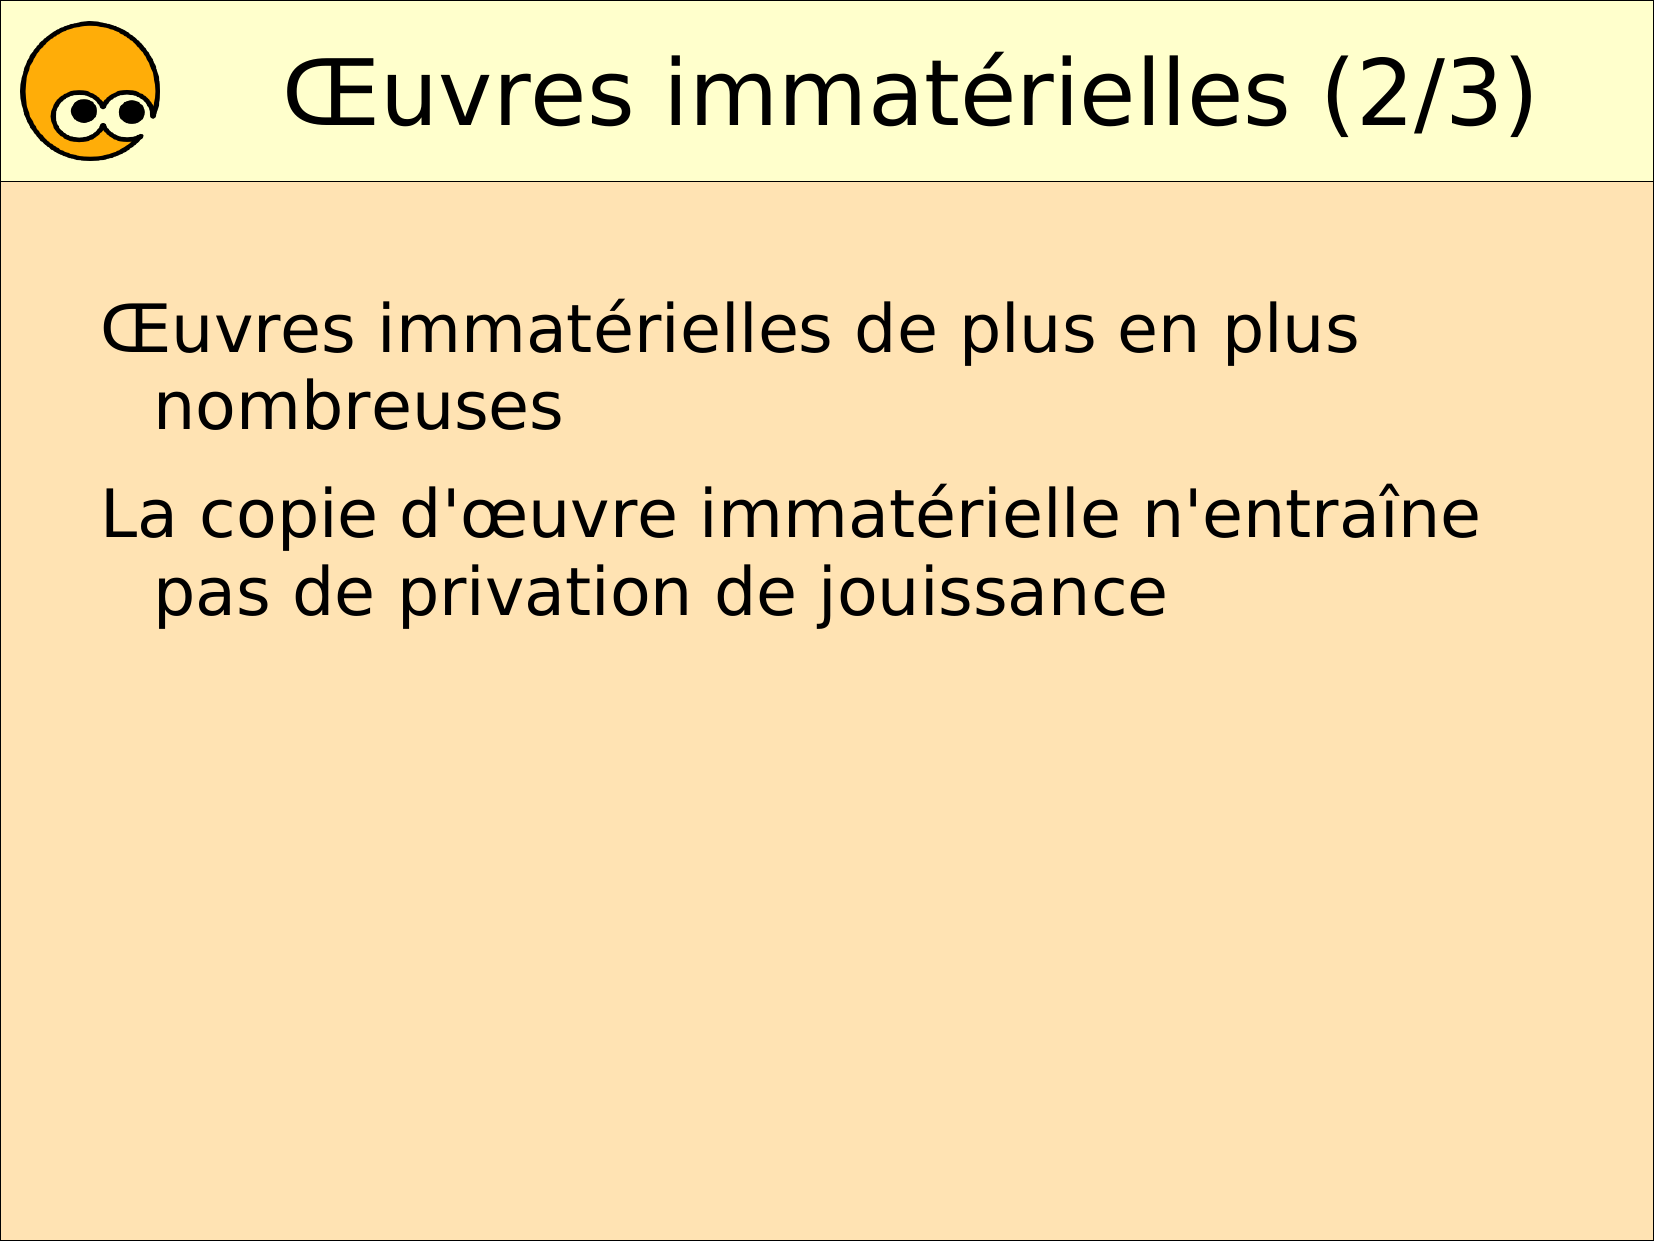

# Œuvres immatérielles (2/3)
Œuvres immatérielles de plus en plus nombreuses
La copie d'œuvre immatérielle n'entraîne pas de privation de jouissance